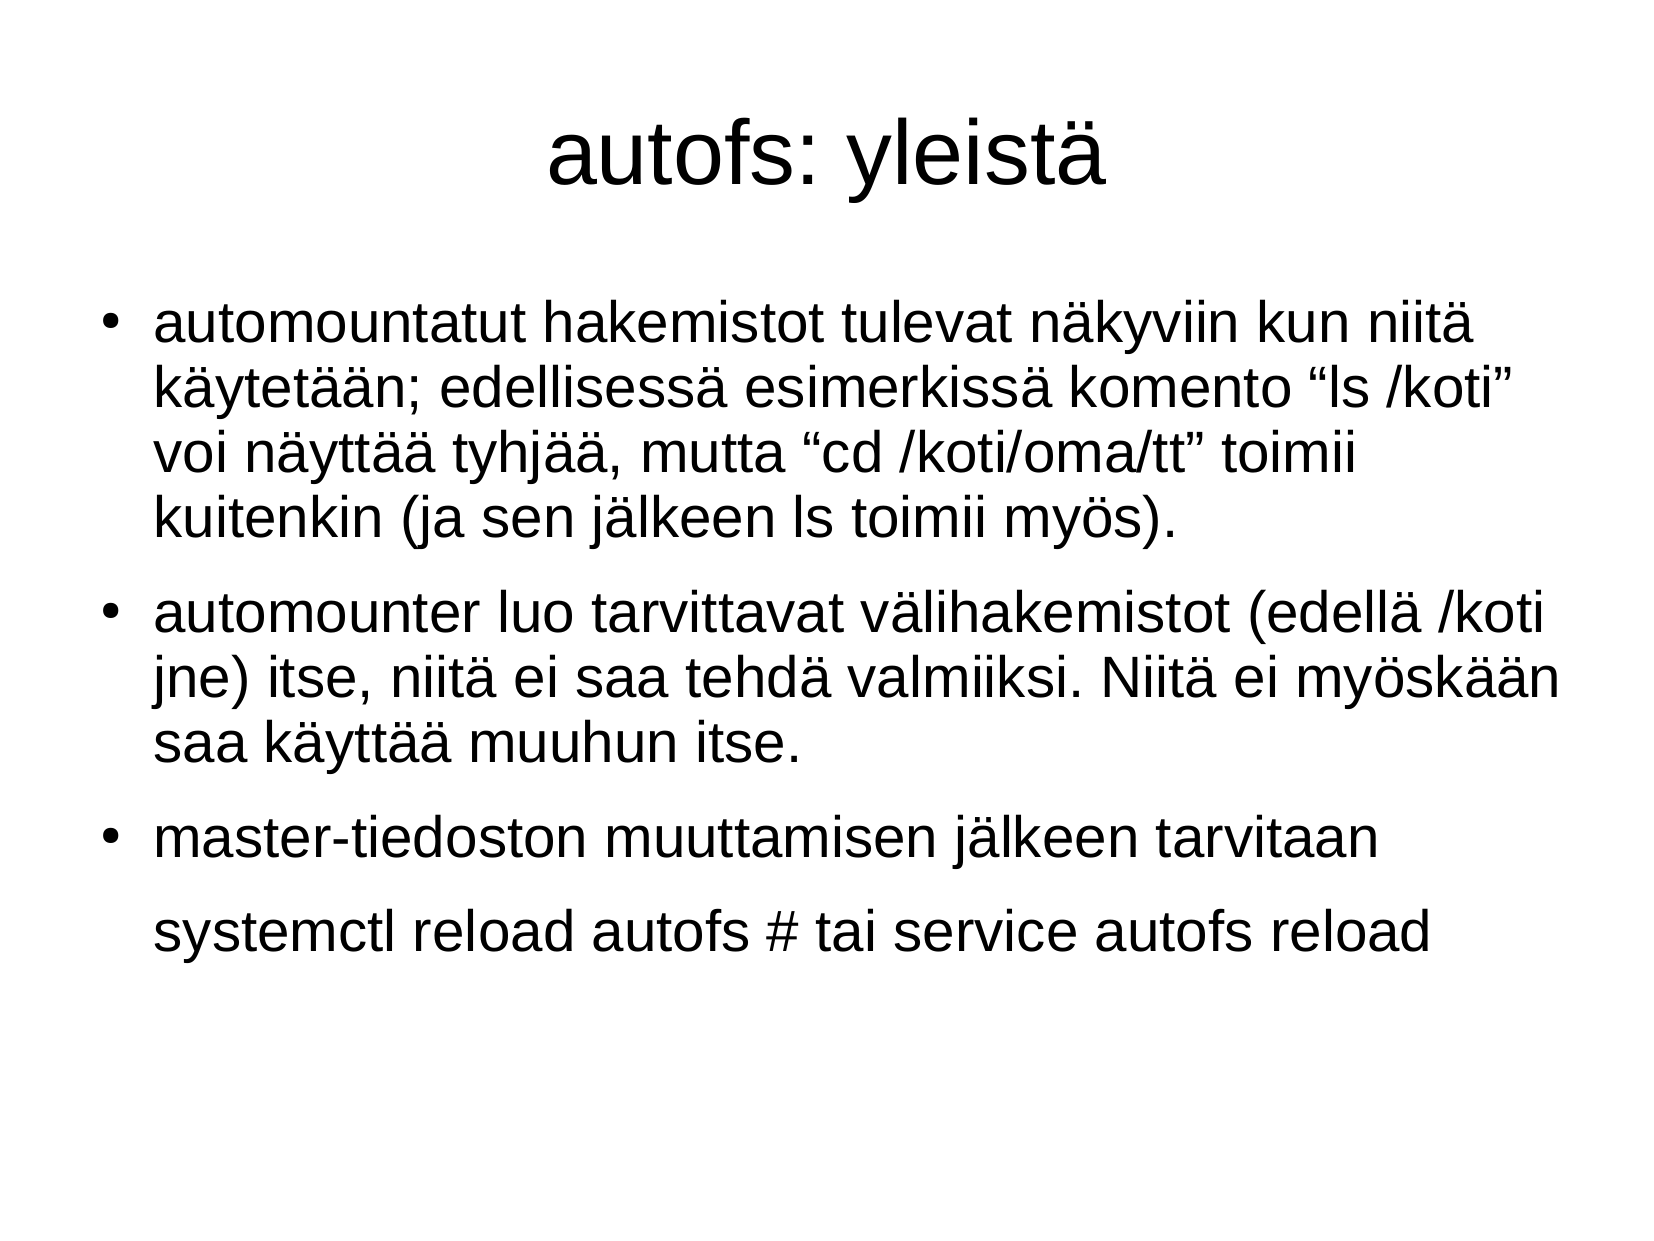

# autofs: yleistä
automountatut hakemistot tulevat näkyviin kun niitä käytetään; edellisessä esimerkissä komento “ls /koti” voi näyttää tyhjää, mutta “cd /koti/oma/tt” toimii kuitenkin (ja sen jälkeen ls toimii myös).
automounter luo tarvittavat välihakemistot (edellä /koti jne) itse, niitä ei saa tehdä valmiiksi. Niitä ei myöskään saa käyttää muuhun itse.
master-tiedoston muuttamisen jälkeen tarvitaan
systemctl reload autofs # tai service autofs reload